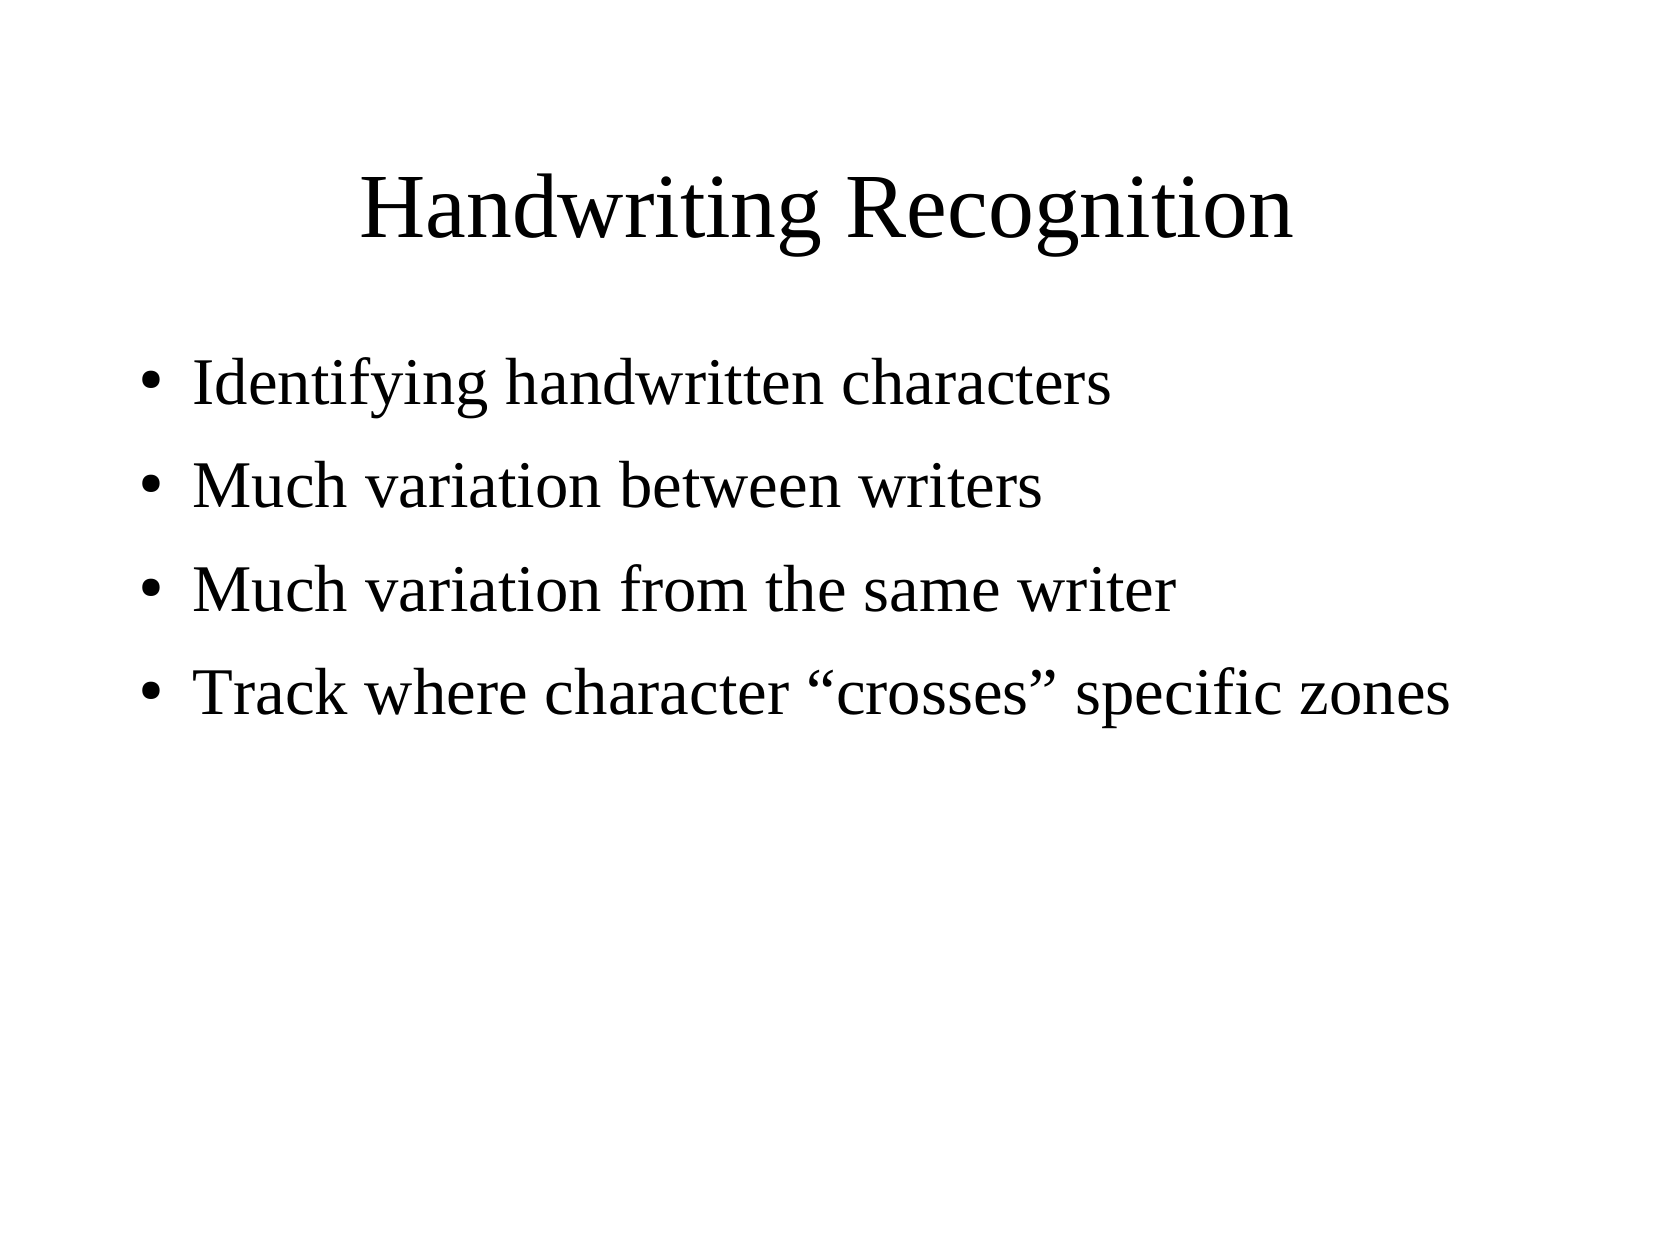

# Handwriting Recognition
Identifying handwritten characters
Much variation between writers
Much variation from the same writer
Track where character “crosses” specific zones